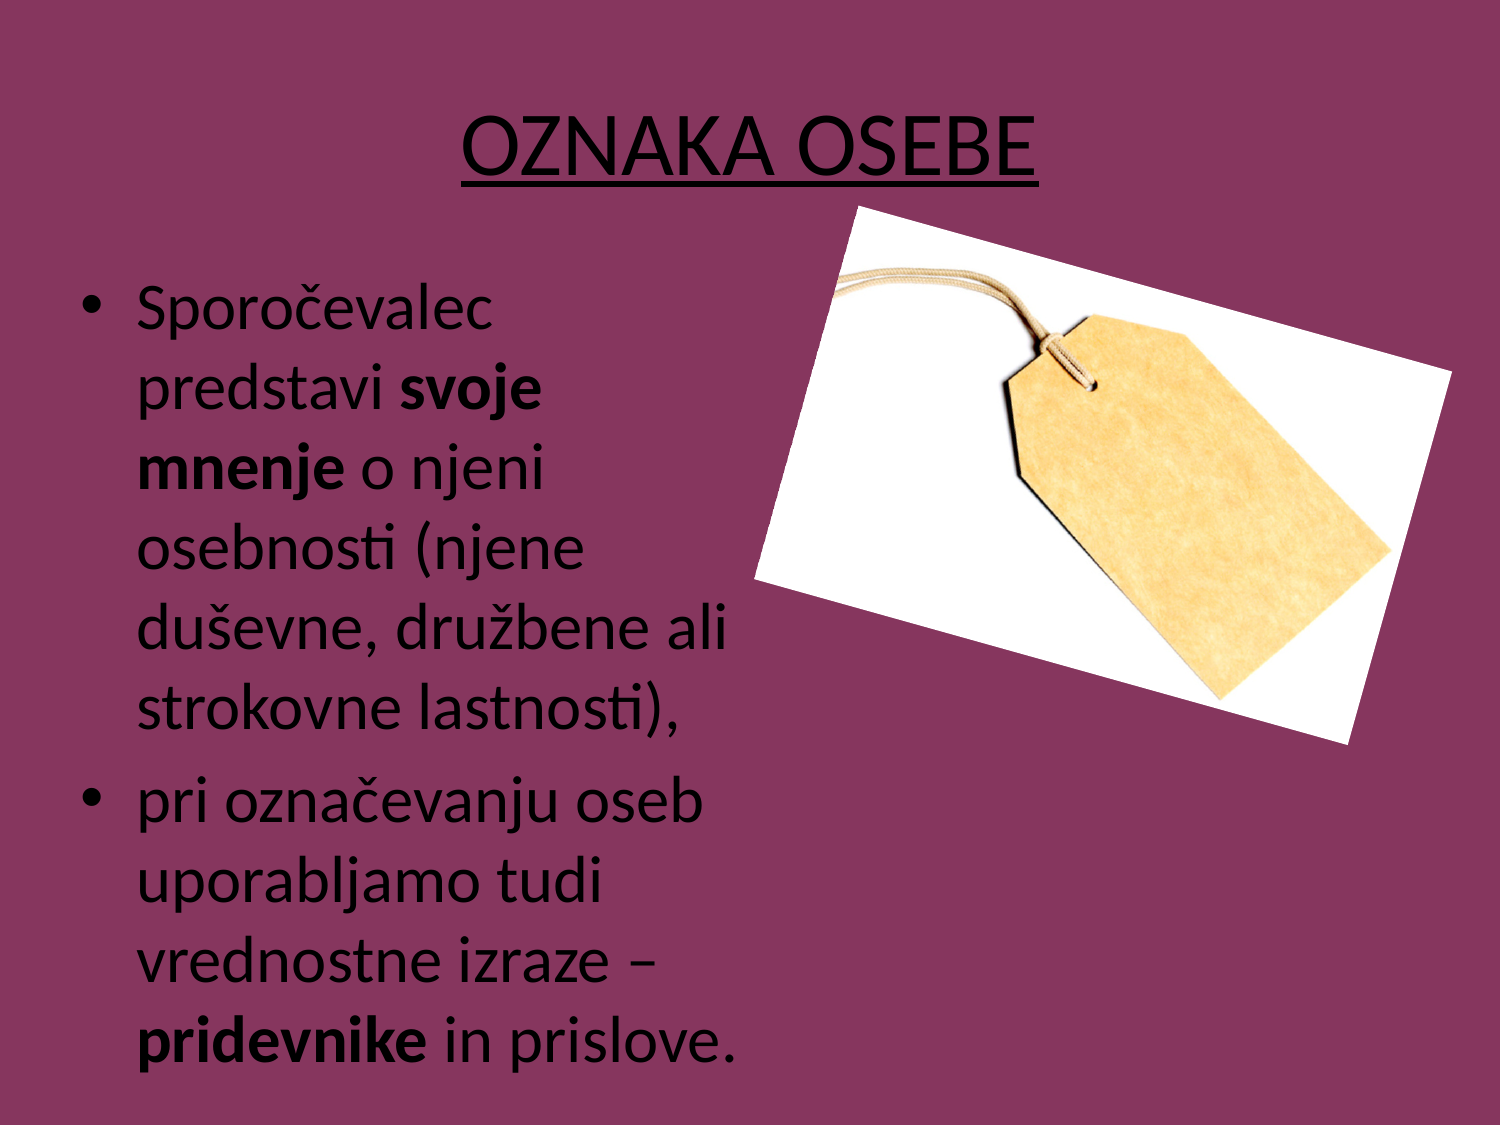

# OZNAKA OSEBE
Sporočevalec predstavi svoje mnenje o njeni osebnosti (njene duševne, družbene ali strokovne lastnosti),
pri označevanju oseb uporabljamo tudi vrednostne izraze – pridevnike in prislove.